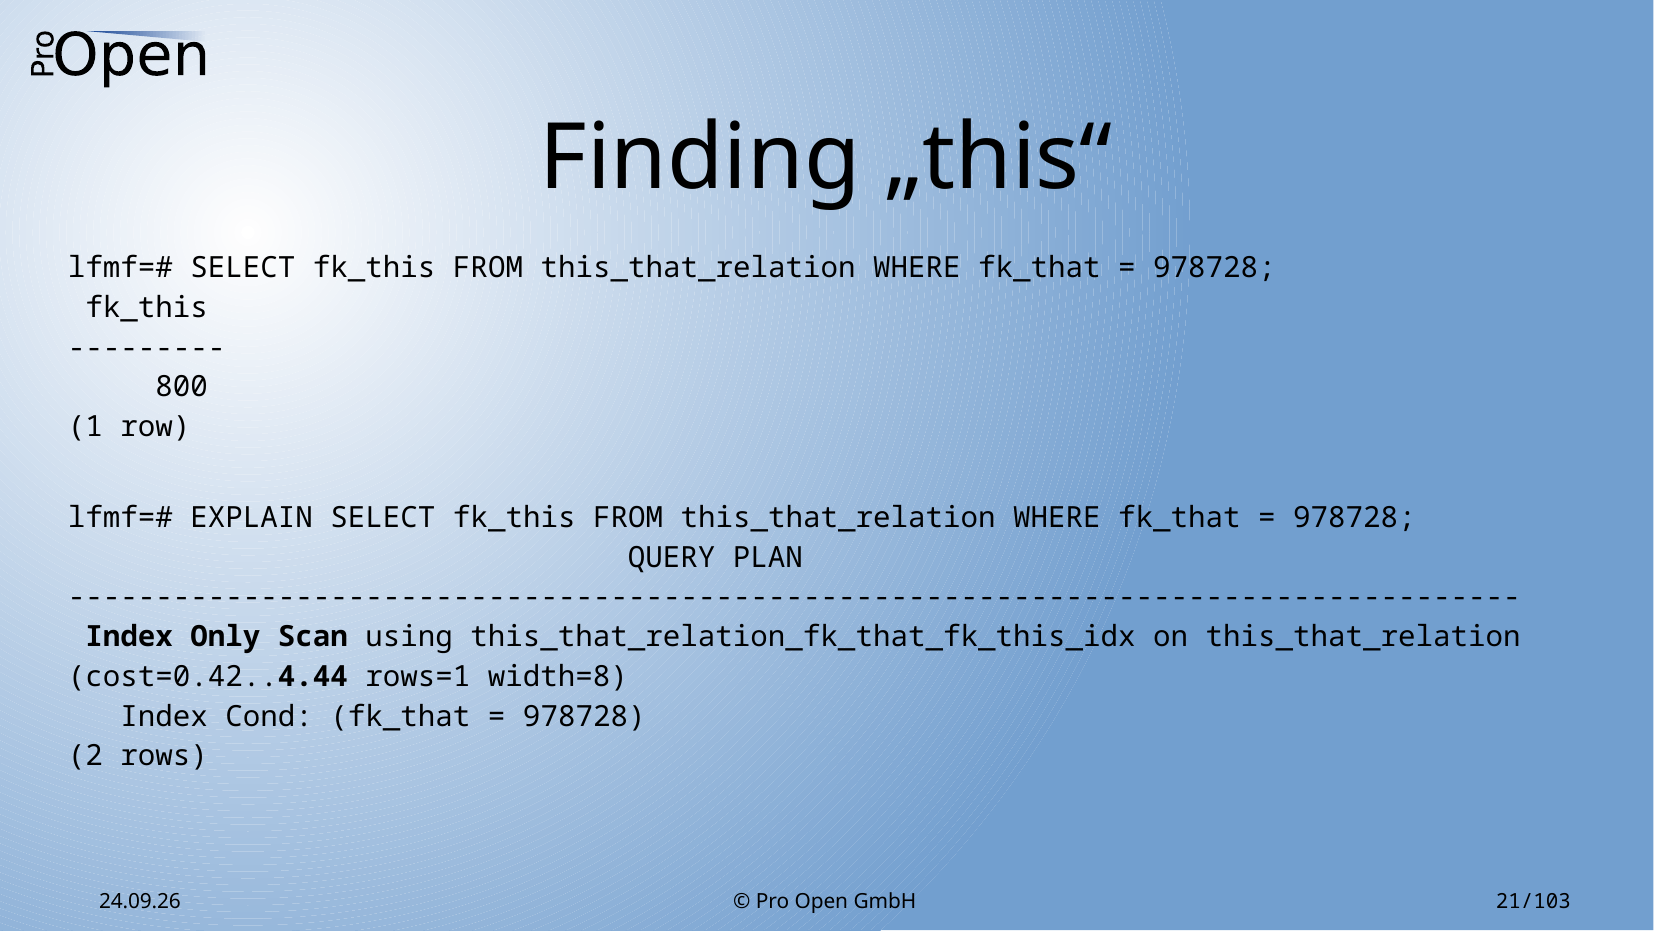

# Finding „this“
lfmf=# SELECT fk_this FROM this_that_relation WHERE fk_that = 978728;
 fk_this
---------
 800
(1 row)
lfmf=# EXPLAIN SELECT fk_this FROM this_that_relation WHERE fk_that = 978728;
 QUERY PLAN
-----------------------------------------------------------------------------------
 Index Only Scan using this_that_relation_fk_that_fk_this_idx on this_that_relation (cost=0.42..4.44 rows=1 width=8)
 Index Cond: (fk_that = 978728)
(2 rows)
© Pro Open GmbH
21